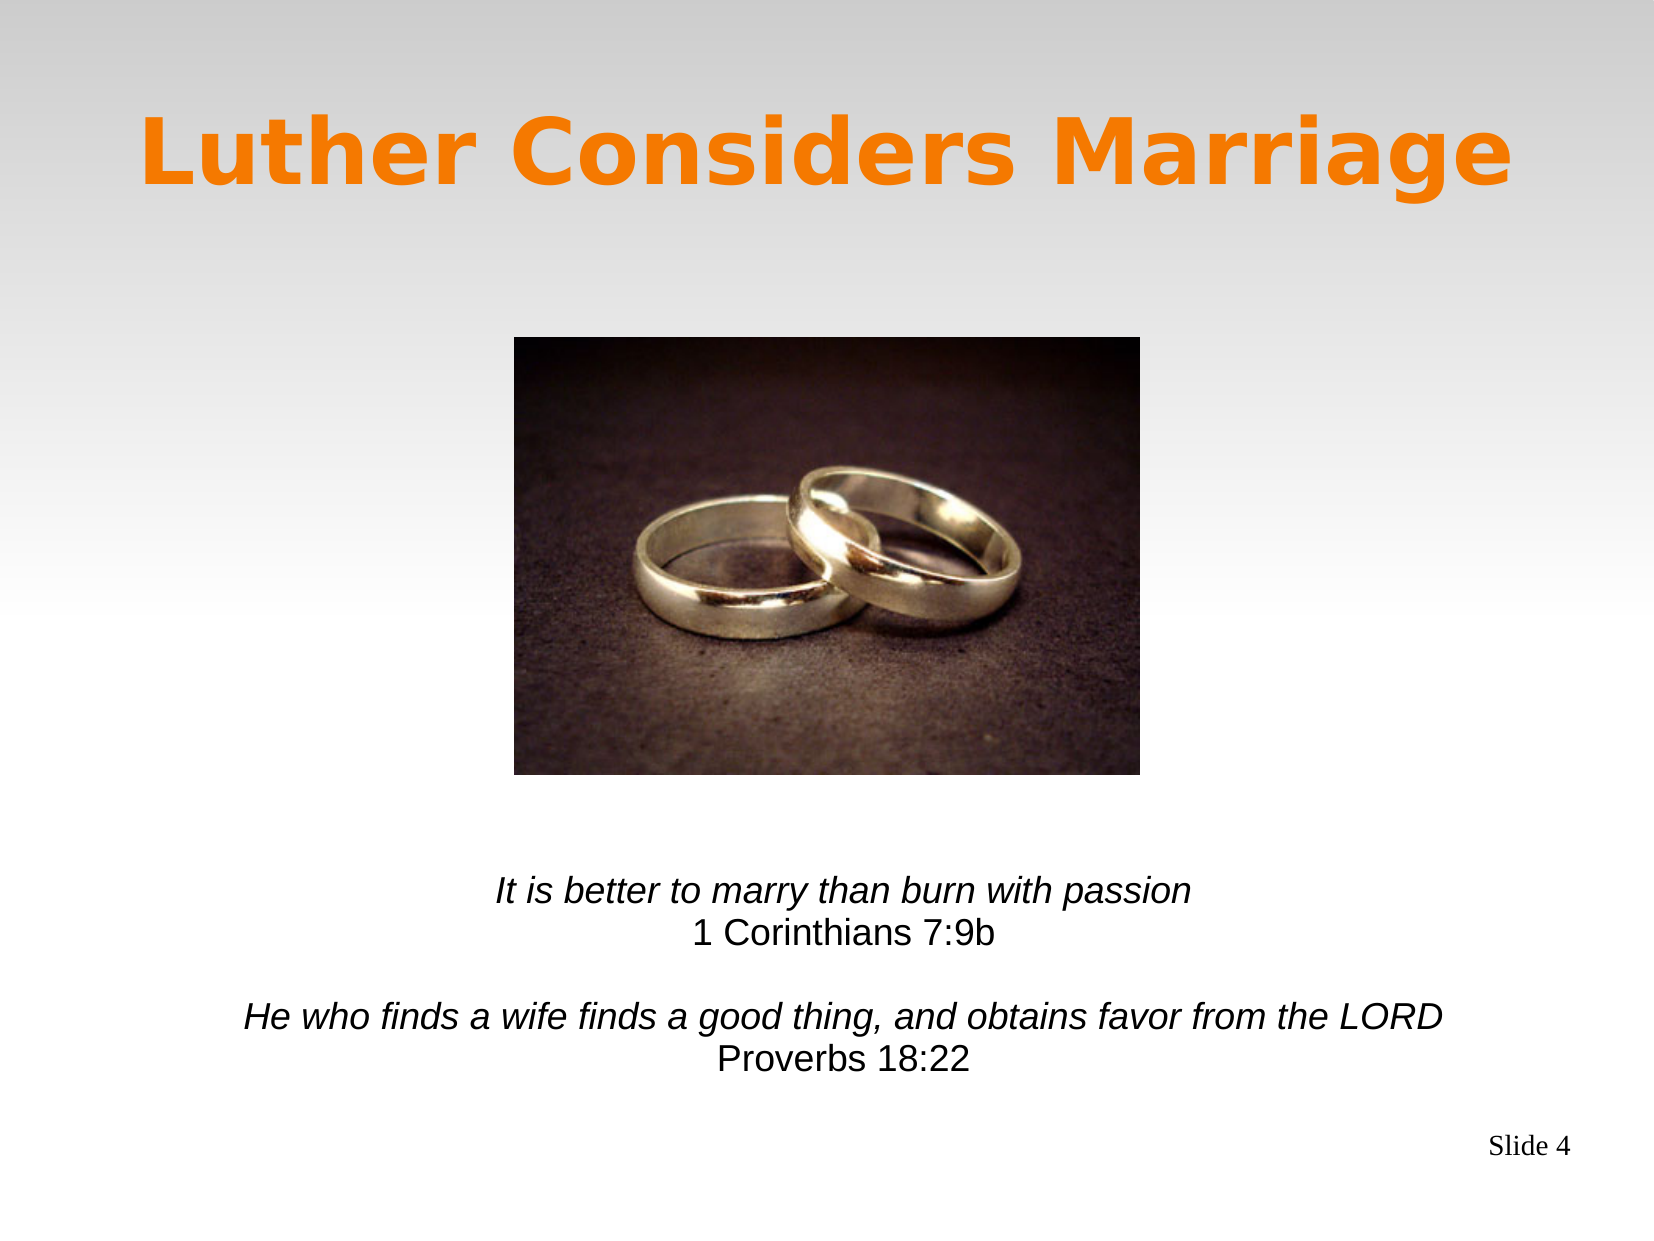

# Luther Considers Marriage
It is better to marry than burn with passion
1 Corinthians 7:9b
He who finds a wife finds a good thing, and obtains favor from the LORD
Proverbs 18:22
4